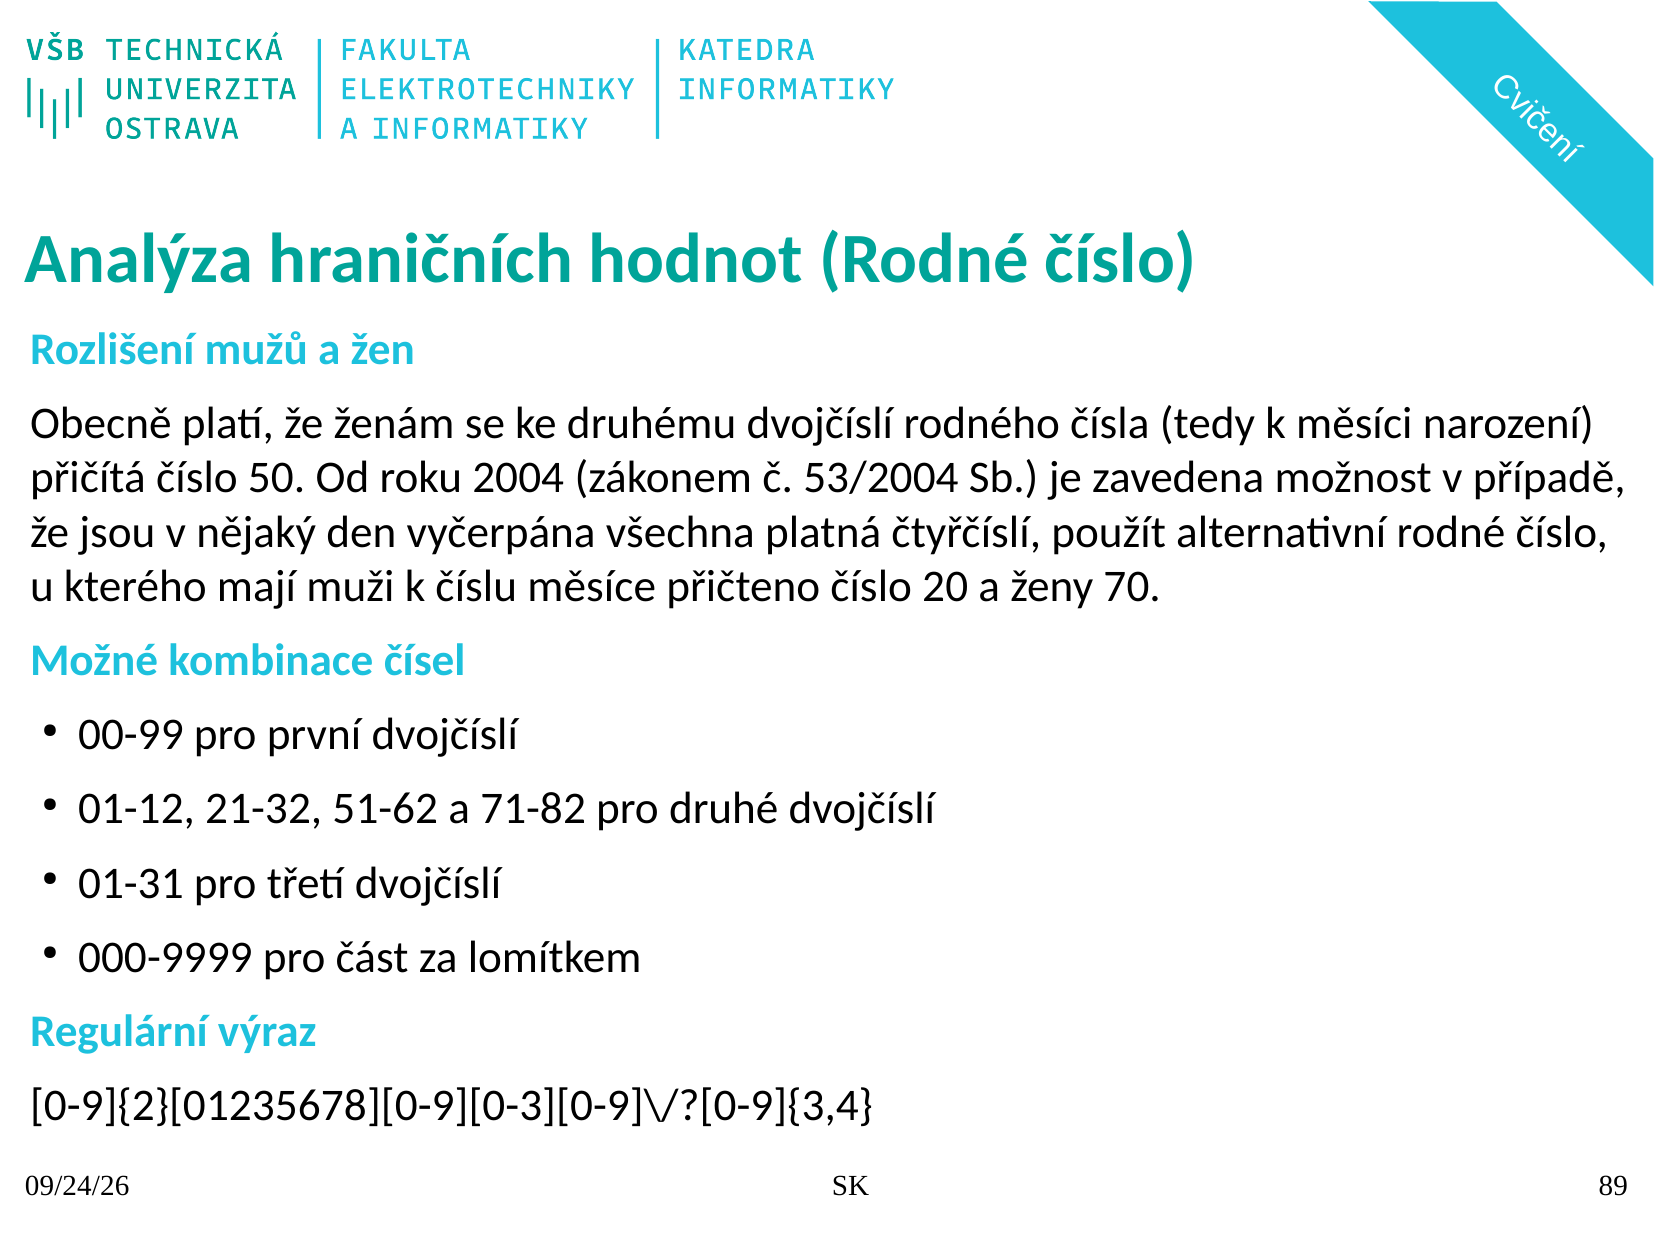

Cvičení
# Analýza hraničních hodnot (Rodné číslo)
Rozlišení mužů a žen
Obecně platí, že ženám se ke druhému dvojčíslí rodného čísla (tedy k měsíci narození) přičítá číslo 50. Od roku 2004 (zákonem č. 53/2004 Sb.) je zavedena možnost v případě, že jsou v nějaký den vyčerpána všechna platná čtyřčíslí, použít alternativní rodné číslo, u kterého mají muži k číslu měsíce přičteno číslo 20 a ženy 70.
Možné kombinace čísel
00-99 pro první dvojčíslí
01-12, 21-32, 51-62 a 71-82 pro druhé dvojčíslí
01-31 pro třetí dvojčíslí
000-9999 pro část za lomítkem
Regulární výraz
[0-9]{2}[01235678][0-9][0-3][0-9]\/?[0-9]{3,4}
SK
89